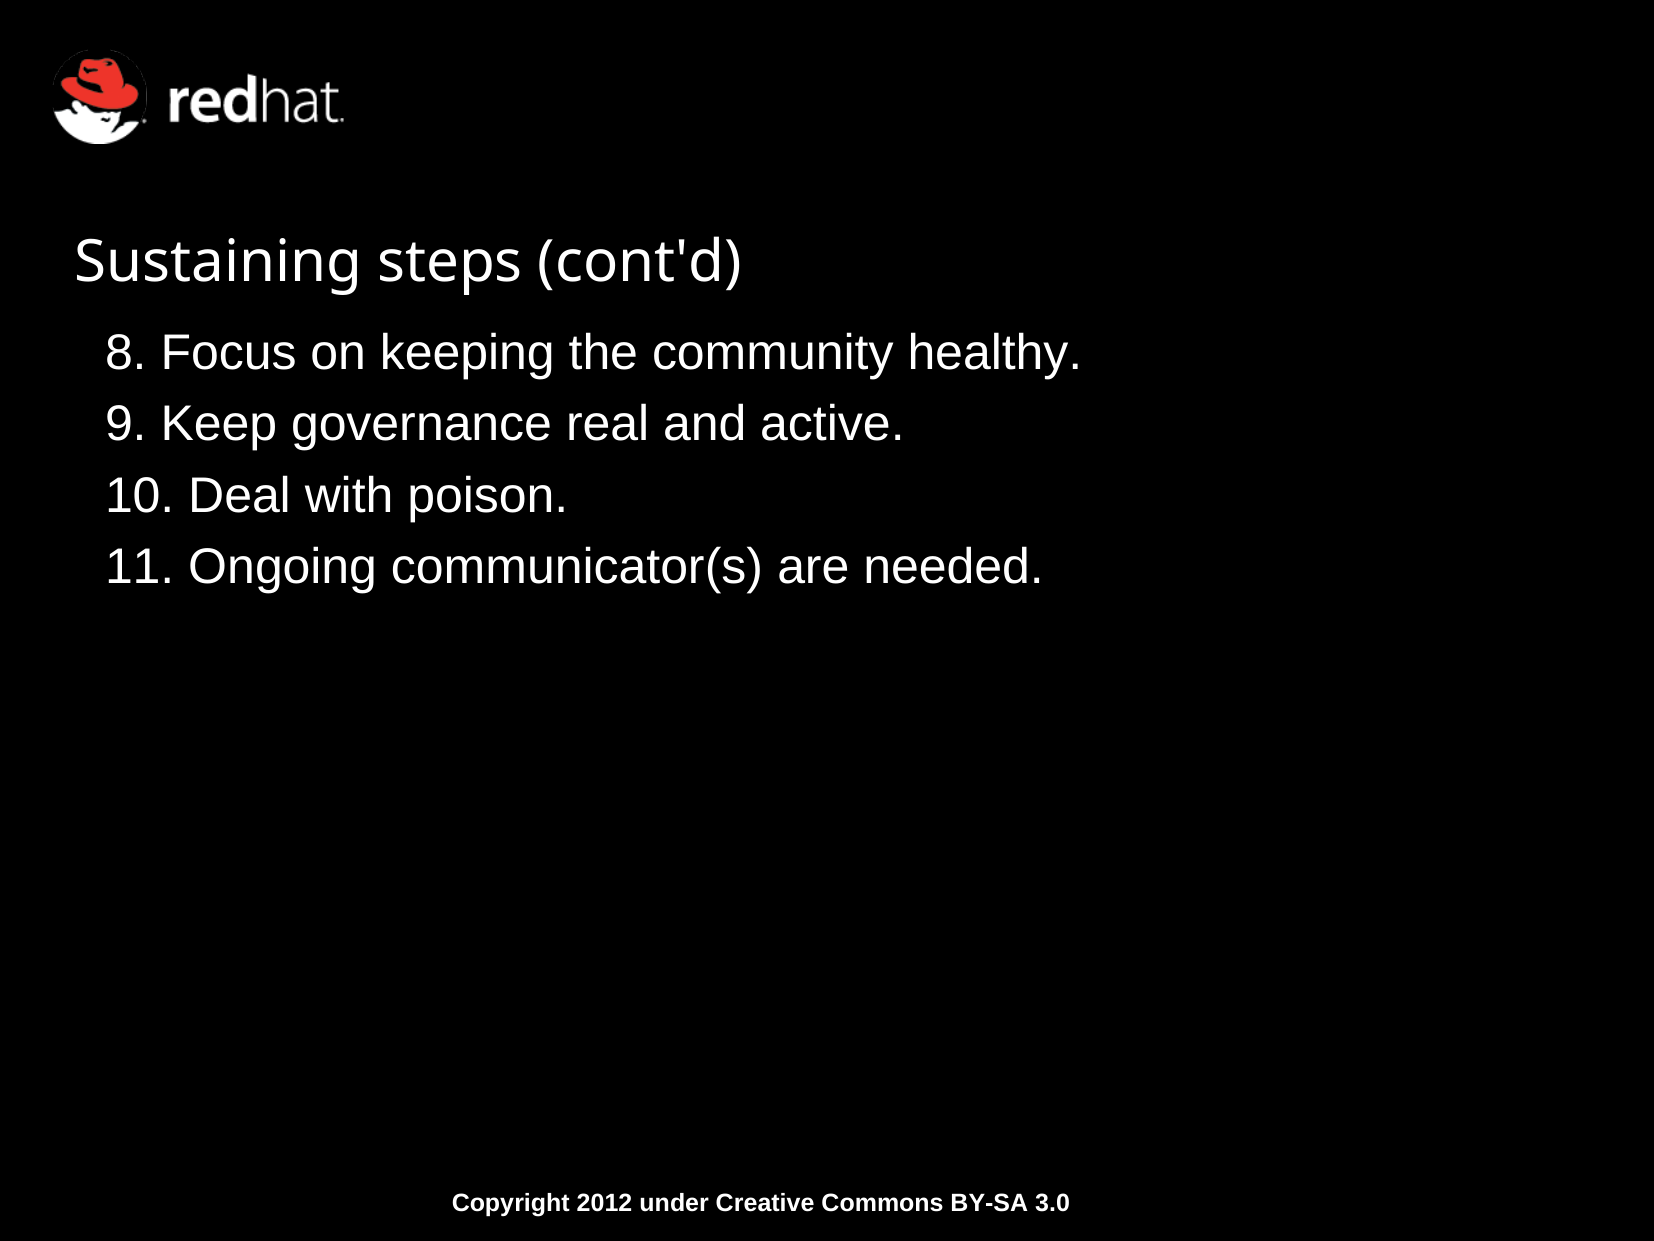

# Sustaining steps (cont'd)
 8. Focus on keeping the community healthy.
 9. Keep governance real and active.
 10. Deal with poison.
 11. Ongoing communicator(s) are needed.